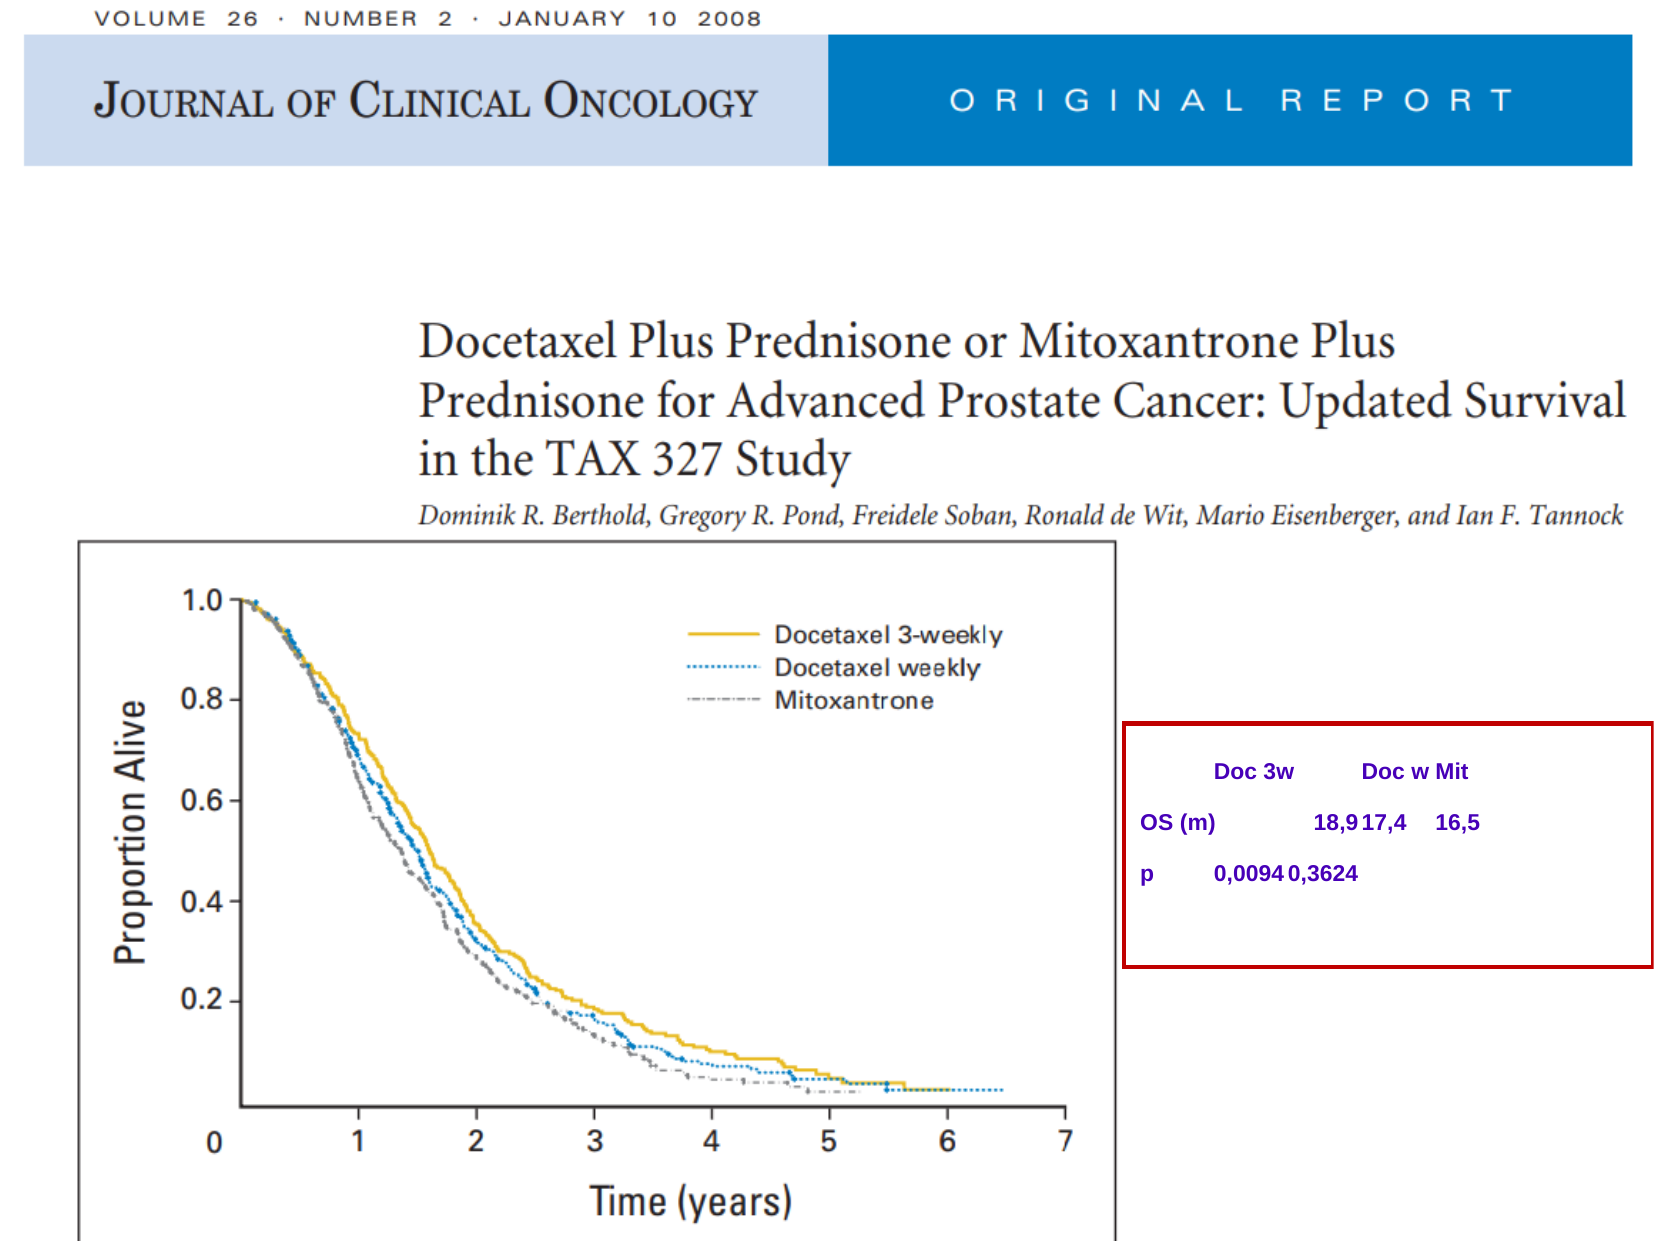

Doc 3w	Doc w	Mit
OS (m)	 18,9	17,4	16,5
p	0,0094	0,3624